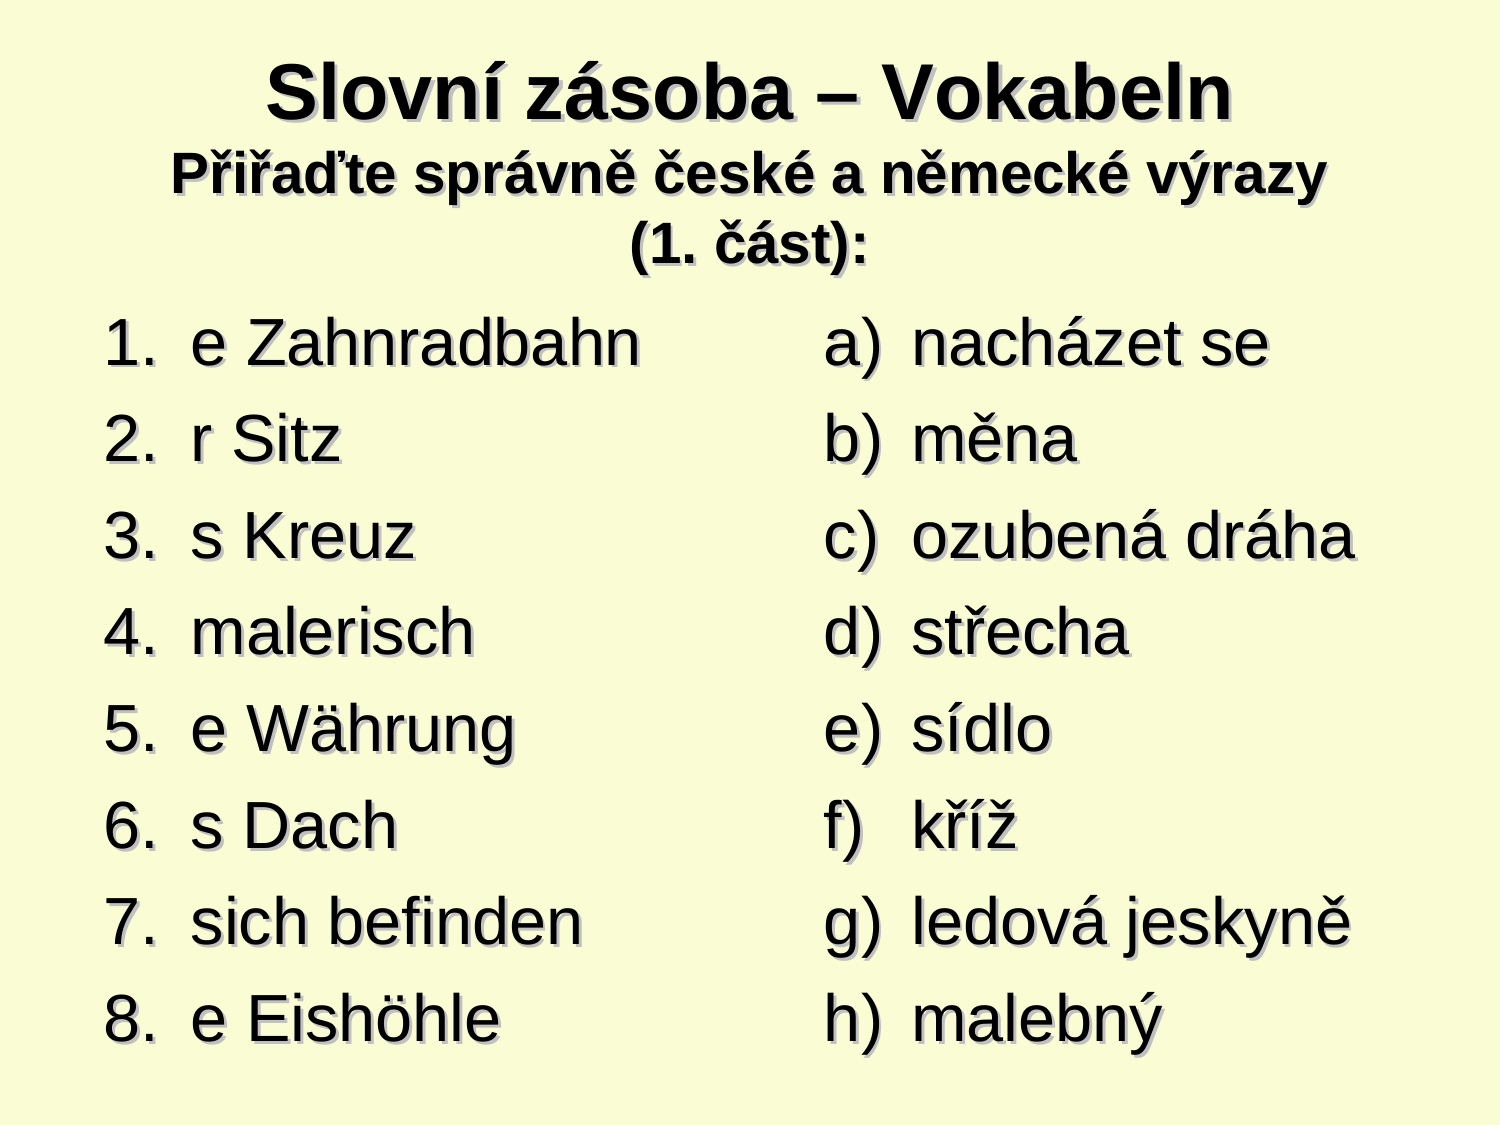

# Slovní zásoba – Vokabeln Přiřaďte správně české a německé výrazy (1. část):
e Zahnradbahn
r Sitz
s Kreuz
malerisch
e Währung
s Dach
sich befinden
e Eishöhle
nacházet se
měna
ozubená dráha
střecha
sídlo
kříž
ledová jeskyně
malebný